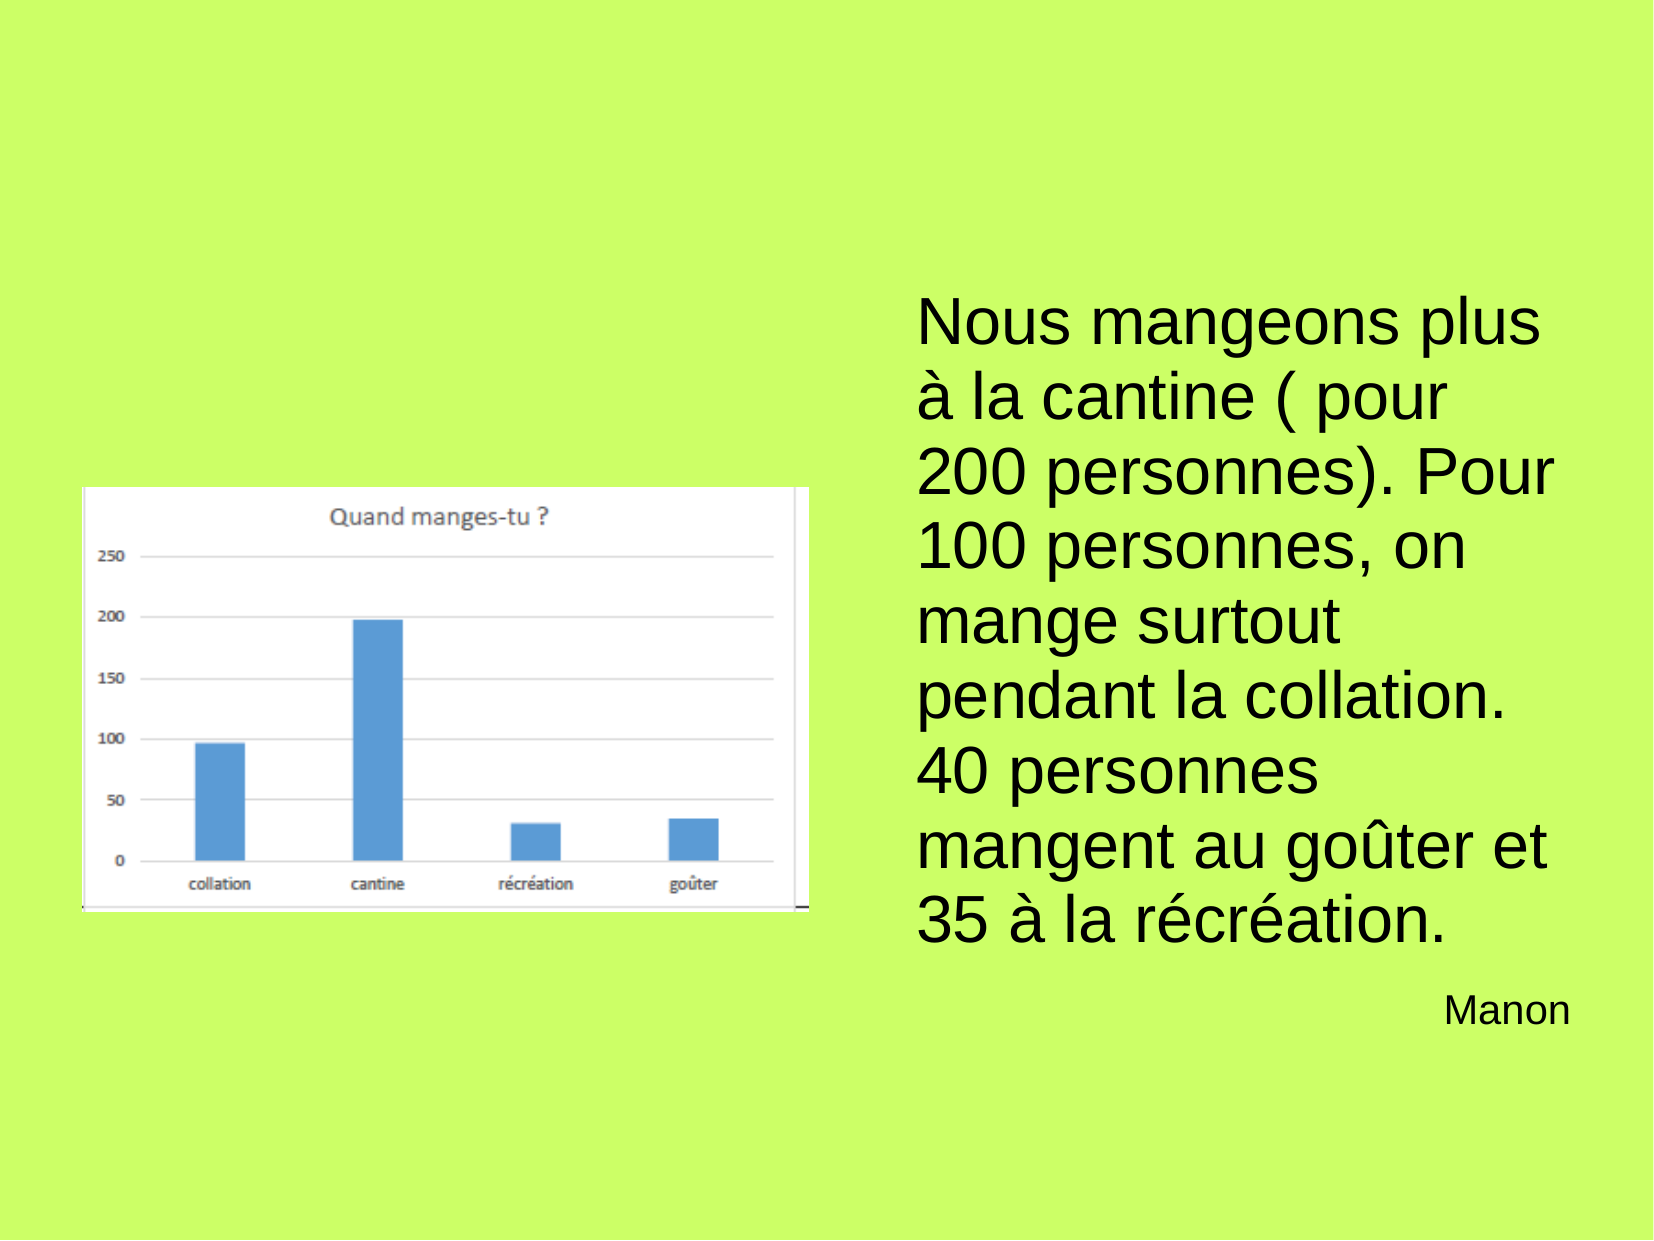

#
Nous mangeons plus à la cantine ( pour 200 personnes). Pour 100 personnes, on mange surtout pendant la collation. 40 personnes mangent au goûter et 35 à la récréation.
Manon